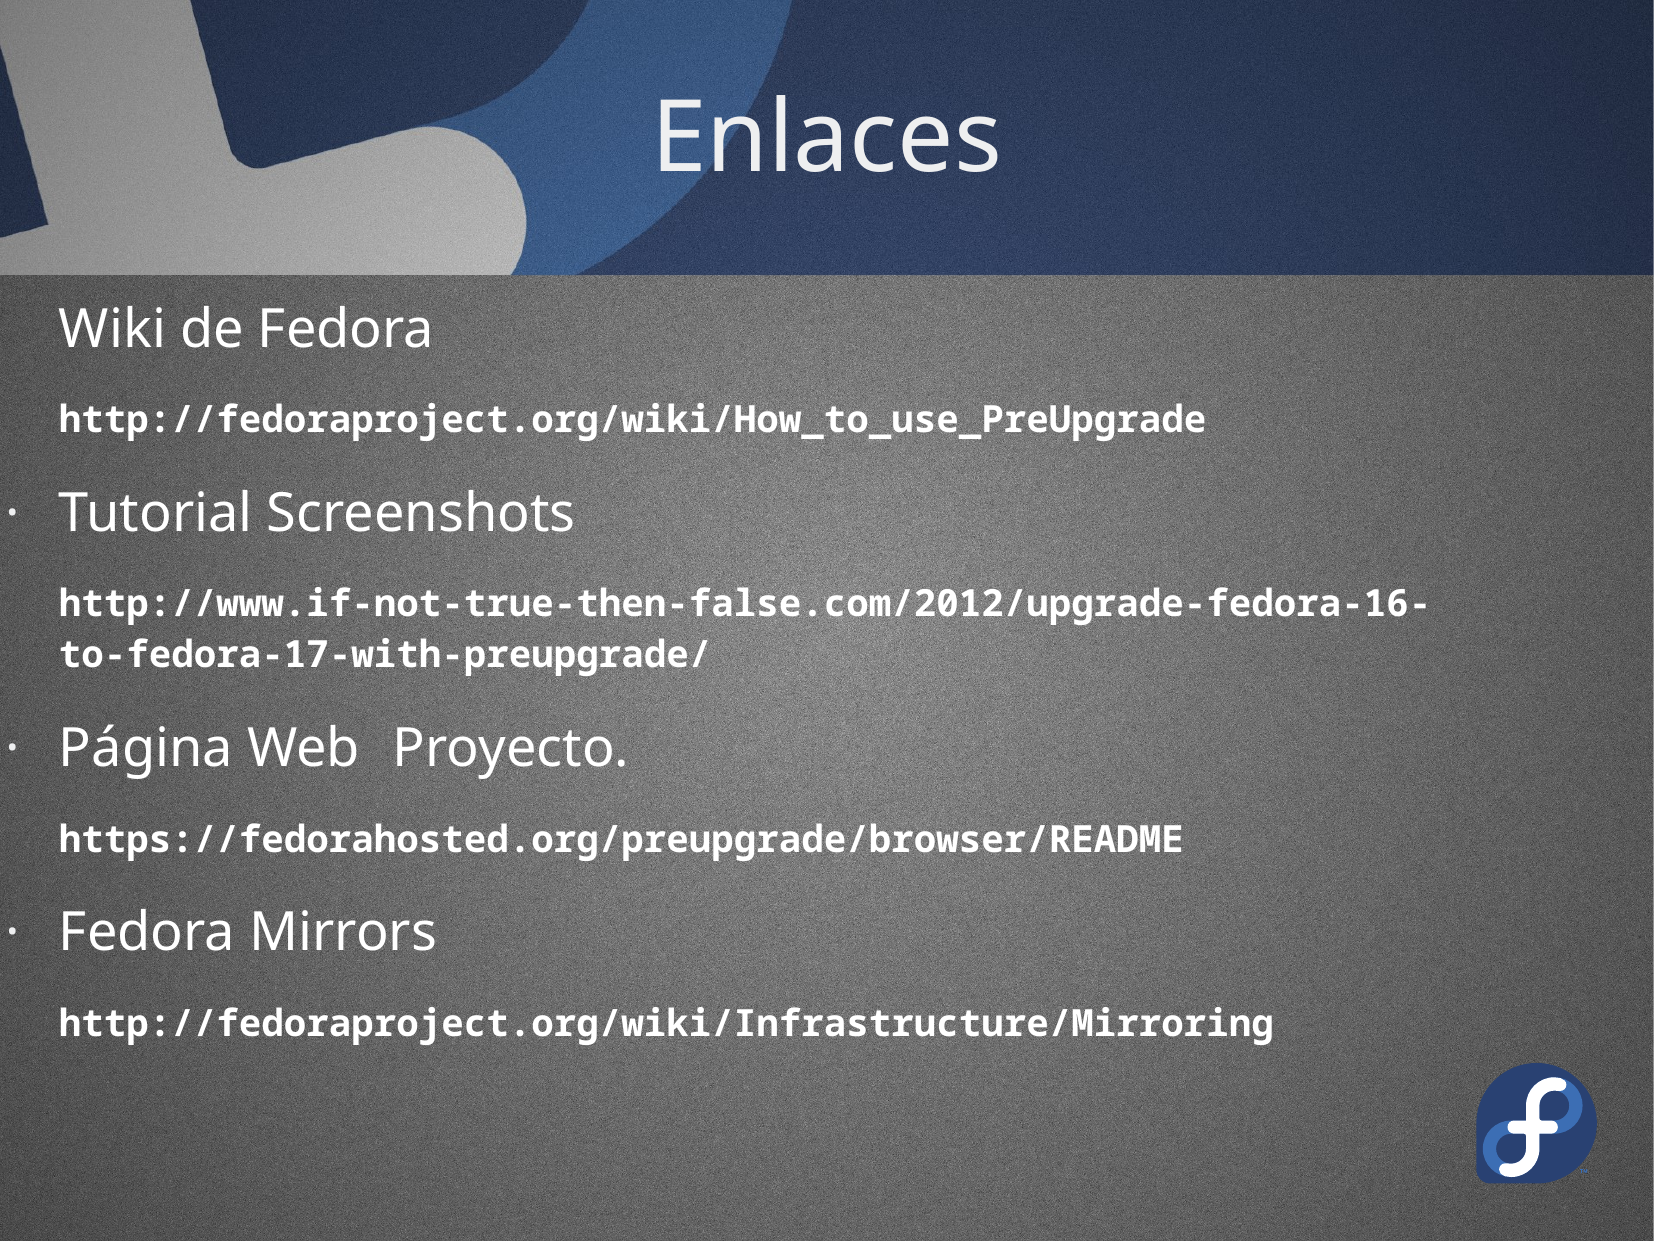

# Enlaces
Wiki de Fedora
http://fedoraproject.org/wiki/How_to_use_PreUpgrade
Tutorial Screenshots
http://www.if-not-true-then-false.com/2012/upgrade-fedora-16-to-fedora-17-with-preupgrade/
Página Web Proyecto.
https://fedorahosted.org/preupgrade/browser/README
Fedora Mirrors
http://fedoraproject.org/wiki/Infrastructure/Mirroring